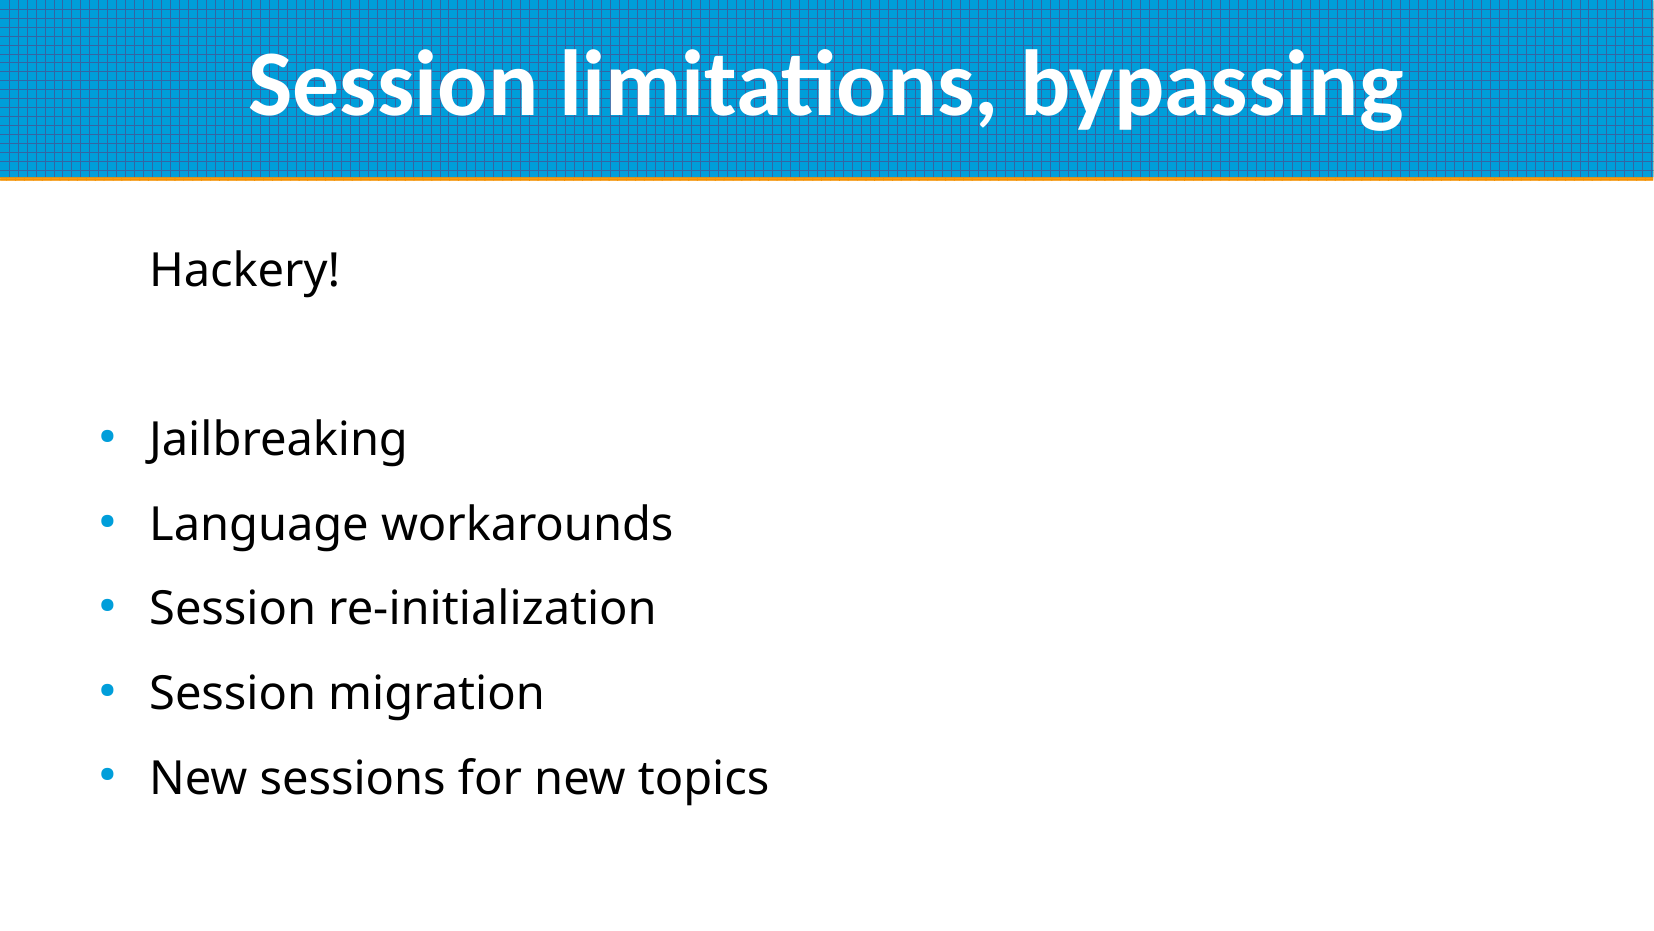

# Session limitations, bypassing
Hackery!
Jailbreaking
Language workarounds
Session re-initialization
Session migration
New sessions for new topics